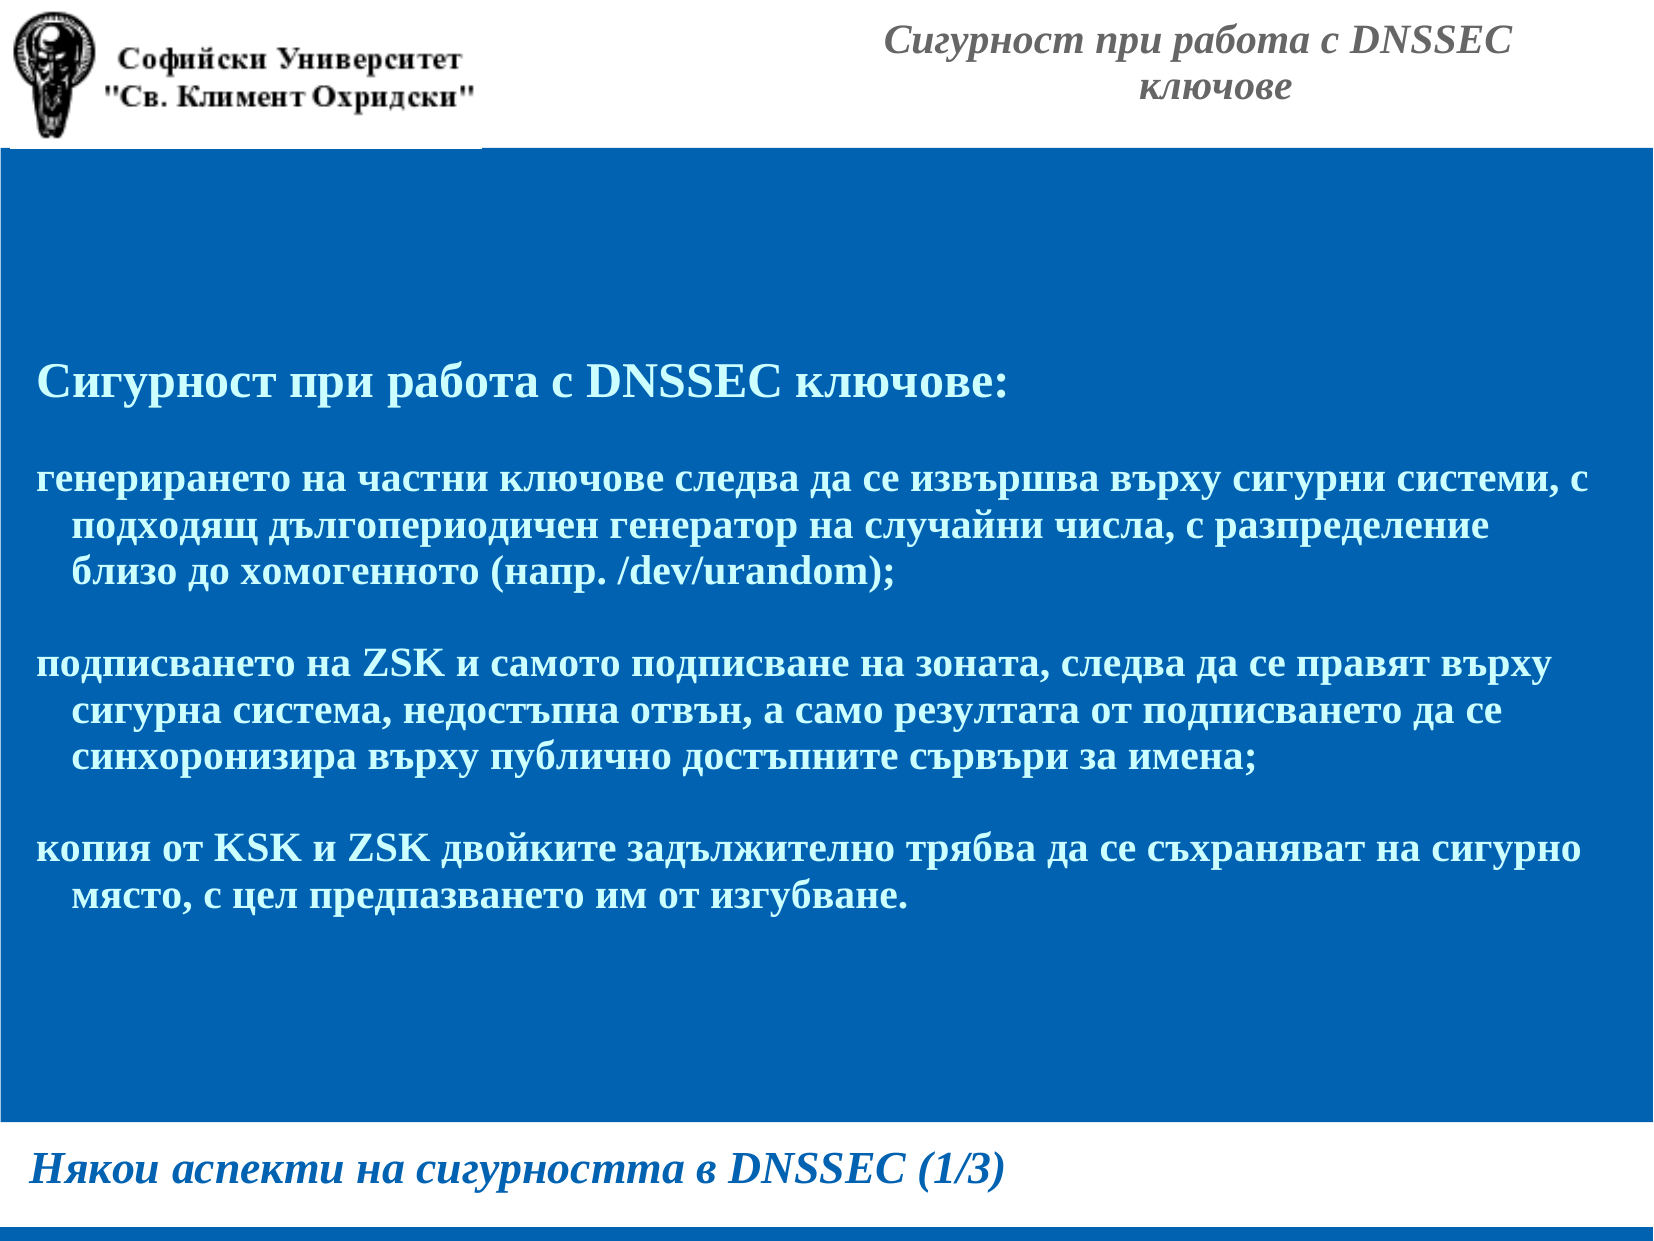

# Сигурност при работа с DNSSEC ключове
Сигурност при работа с DNSSEC ключове:
генерирането на частни ключове следва да се извършва върху сигурни системи, с подходящ дългопериодичен генератор на случайни числа, с разпределение близо до хомогенното (напр. /dev/urandom);
подписването на ZSK и самото подписване на зоната, следва да се правят върху сигурна система, недостъпна отвън, а само резултата от подписването да се синхоронизира върху публично достъпните сървъри за имена;
копия от KSK и ZSK двойките задължително трябва да се съхраняват на сигурно място, с цел предпазването им от изгубване.
Някои аспекти на сигурността в DNSSEC (1/3)